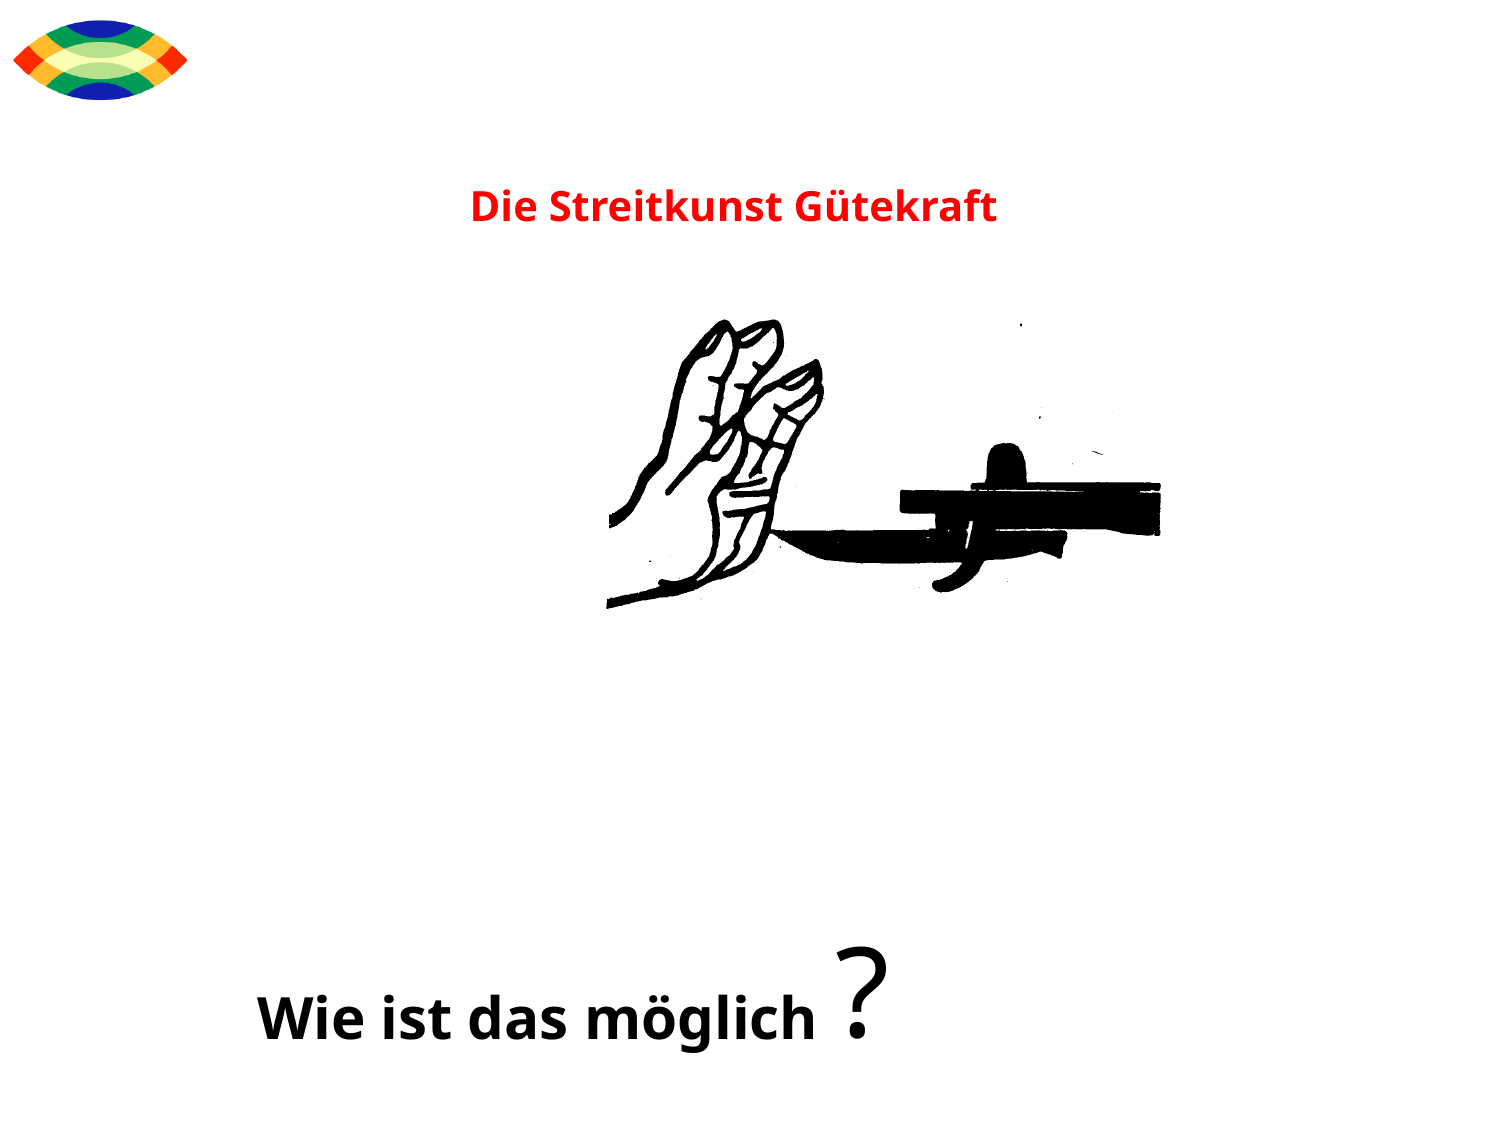

Die Streitkunst Gütekraft
?
Wie ist das möglich